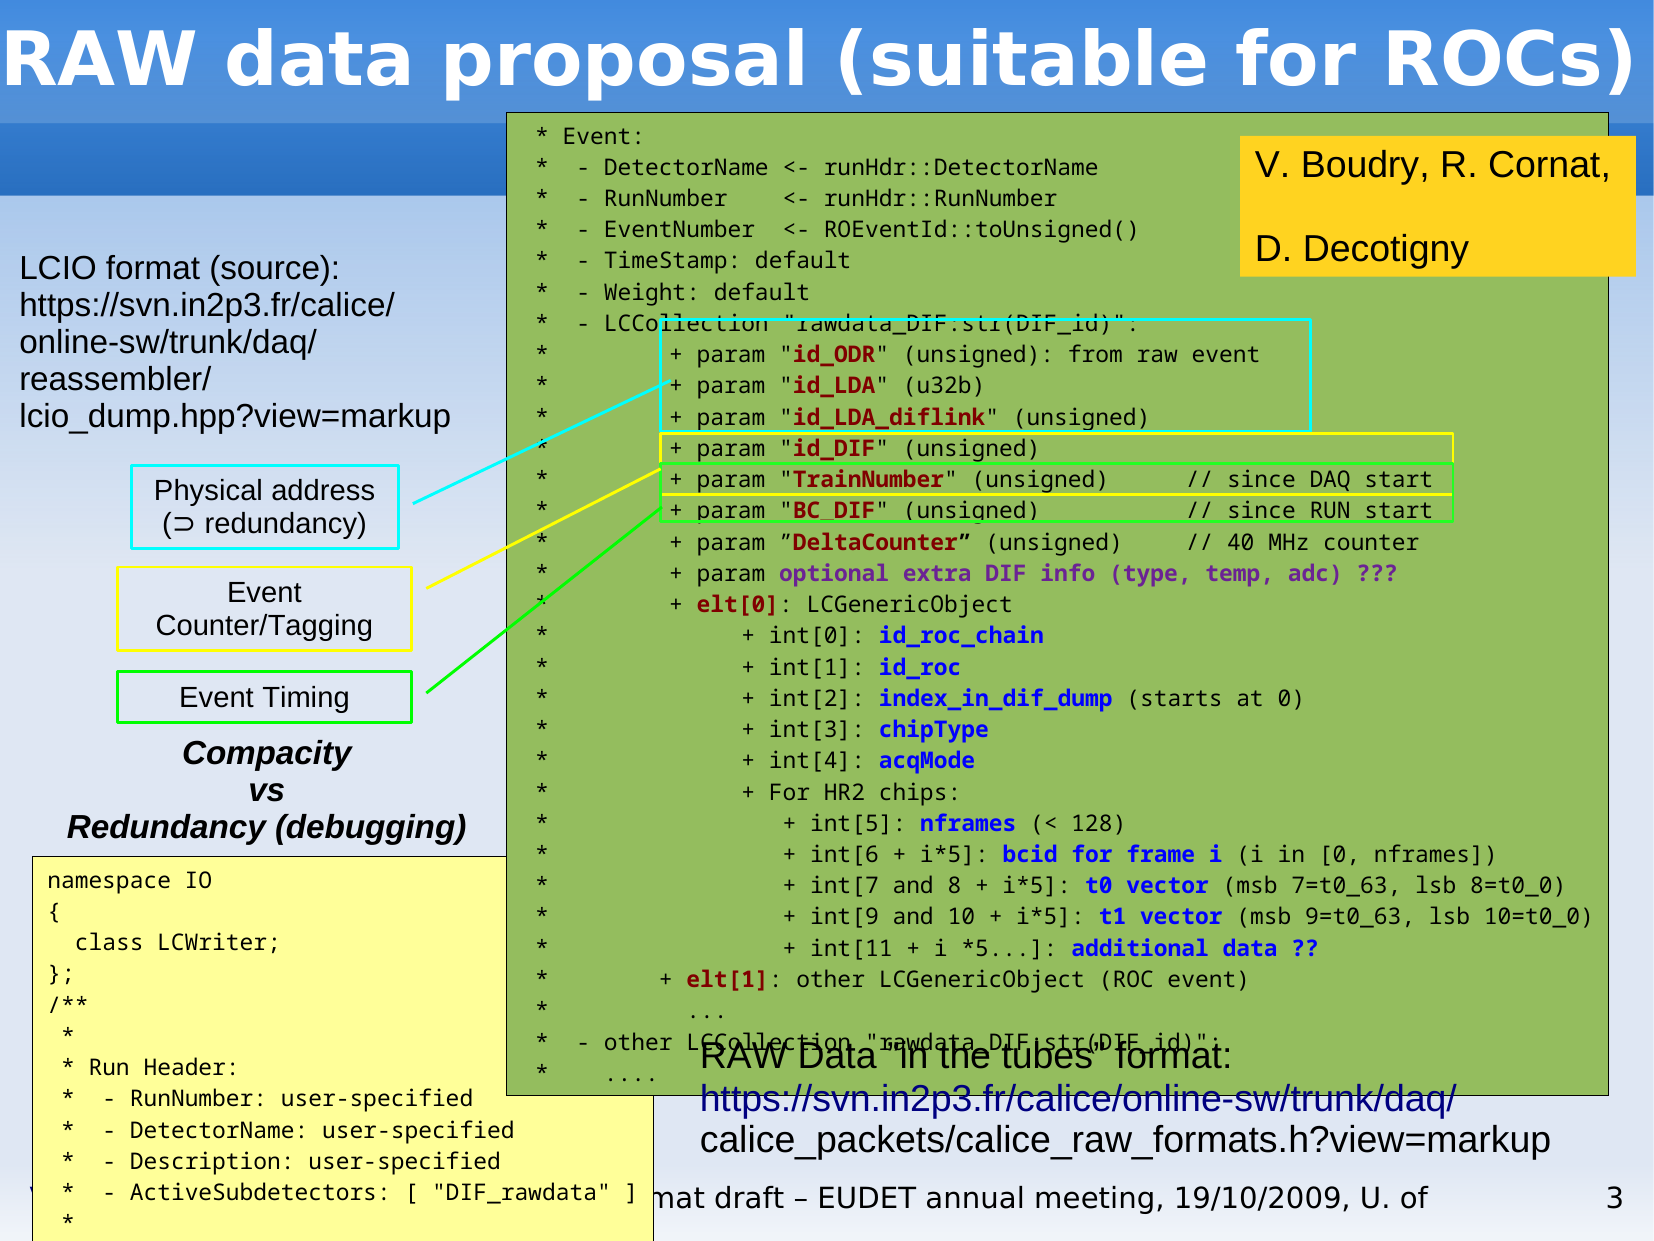

# RAW data proposal (suitable for ROCs)
 * Event:
 * - DetectorName <- runHdr::DetectorName
 * - RunNumber <- runHdr::RunNumber
 * - EventNumber <- ROEventId::toUnsigned()
 * - TimeStamp: default
 * - Weight: default
 * - LCCollection "rawdata_DIF:str(DIF_id)":
 *		+ param "id_ODR" (unsigned): from raw event
 *		+ param "id_LDA" (u32b)
 *		+ param "id_LDA_diflink" (unsigned)
 *		+ param "id_DIF" (unsigned)
 * 		+ param "TrainNumber" (unsigned)		// since DAQ start
 * 		+ param "BC_DIF" (unsigned)		// since RUN start
 * 		+ param ”DeltaCounter” (unsigned)	// 40 MHz counter
 * 		+ param optional extra DIF info (type, temp, adc) ???
 *		+ elt[0]: LCGenericObject
 * + int[0]: id_roc_chain
 * + int[1]: id_roc
 * + int[2]: index_in_dif_dump (starts at 0)
 * + int[3]: chipType
 * + int[4]: acqMode
 * + For HR2 chips:
 * + int[5]: nframes (< 128)
 * + int[6 + i*5]: bcid for frame i (i in [0, nframes])
 * + int[7 and 8 + i*5]: t0 vector (msb 7=t0_63, lsb 8=t0_0)
 * + int[9 and 10 + i*5]: t1 vector (msb 9=t0_63, lsb 10=t0_0)
 * + int[11 + i *5...]: additional data ??
 * + elt[1]: other LCGenericObject (ROC event)
 * ...
 * - other LCCollection "rawdata_DIF:str(DIF_id)":
 * ....
V. Boudry, R. Cornat,
D. Decotigny
LCIO format (source):
https://svn.in2p3.fr/calice/
online-sw/trunk/daq/
reassembler/
lcio_dump.hpp?view=markup
Physical address
(⊃ redundancy)
Event Counter/Tagging
Event Timing
Compacity
vs
Redundancy (debugging)
namespace IO
{
 class LCWriter;
};
/**
 *
 * Run Header:
 * - RunNumber: user-specified
 * - DetectorName: user-specified
 * - Description: user-specified
 * - ActiveSubdetectors: [ "DIF_rawdata" ]
 *
RAW Data ”in the tubes” format:
https://svn.in2p3.fr/calice/online-sw/trunk/daq/
calice_packets/calice_raw_formats.h?view=markup
V. Boudry
DHCAL LCIO format draft – EUDET annual meeting, 19/10/2009, U. of Geneva
3